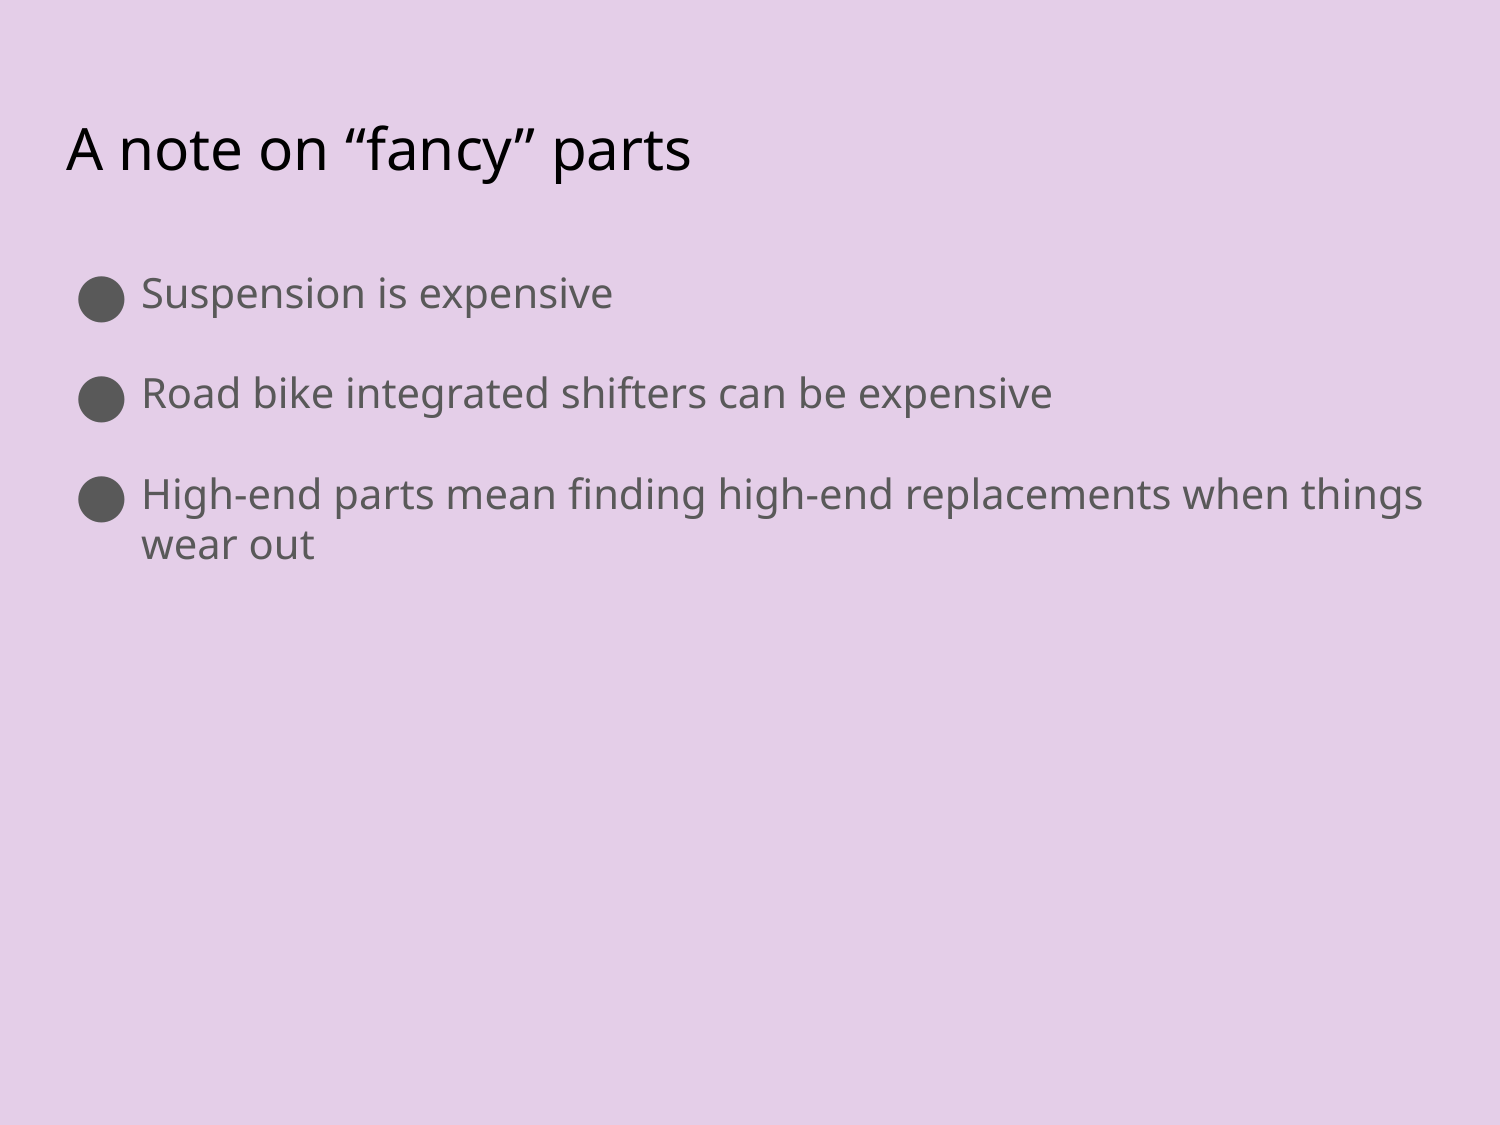

# A note on “fancy” parts
Suspension is expensive
Road bike integrated shifters can be expensive
High-end parts mean finding high-end replacements when things wear out